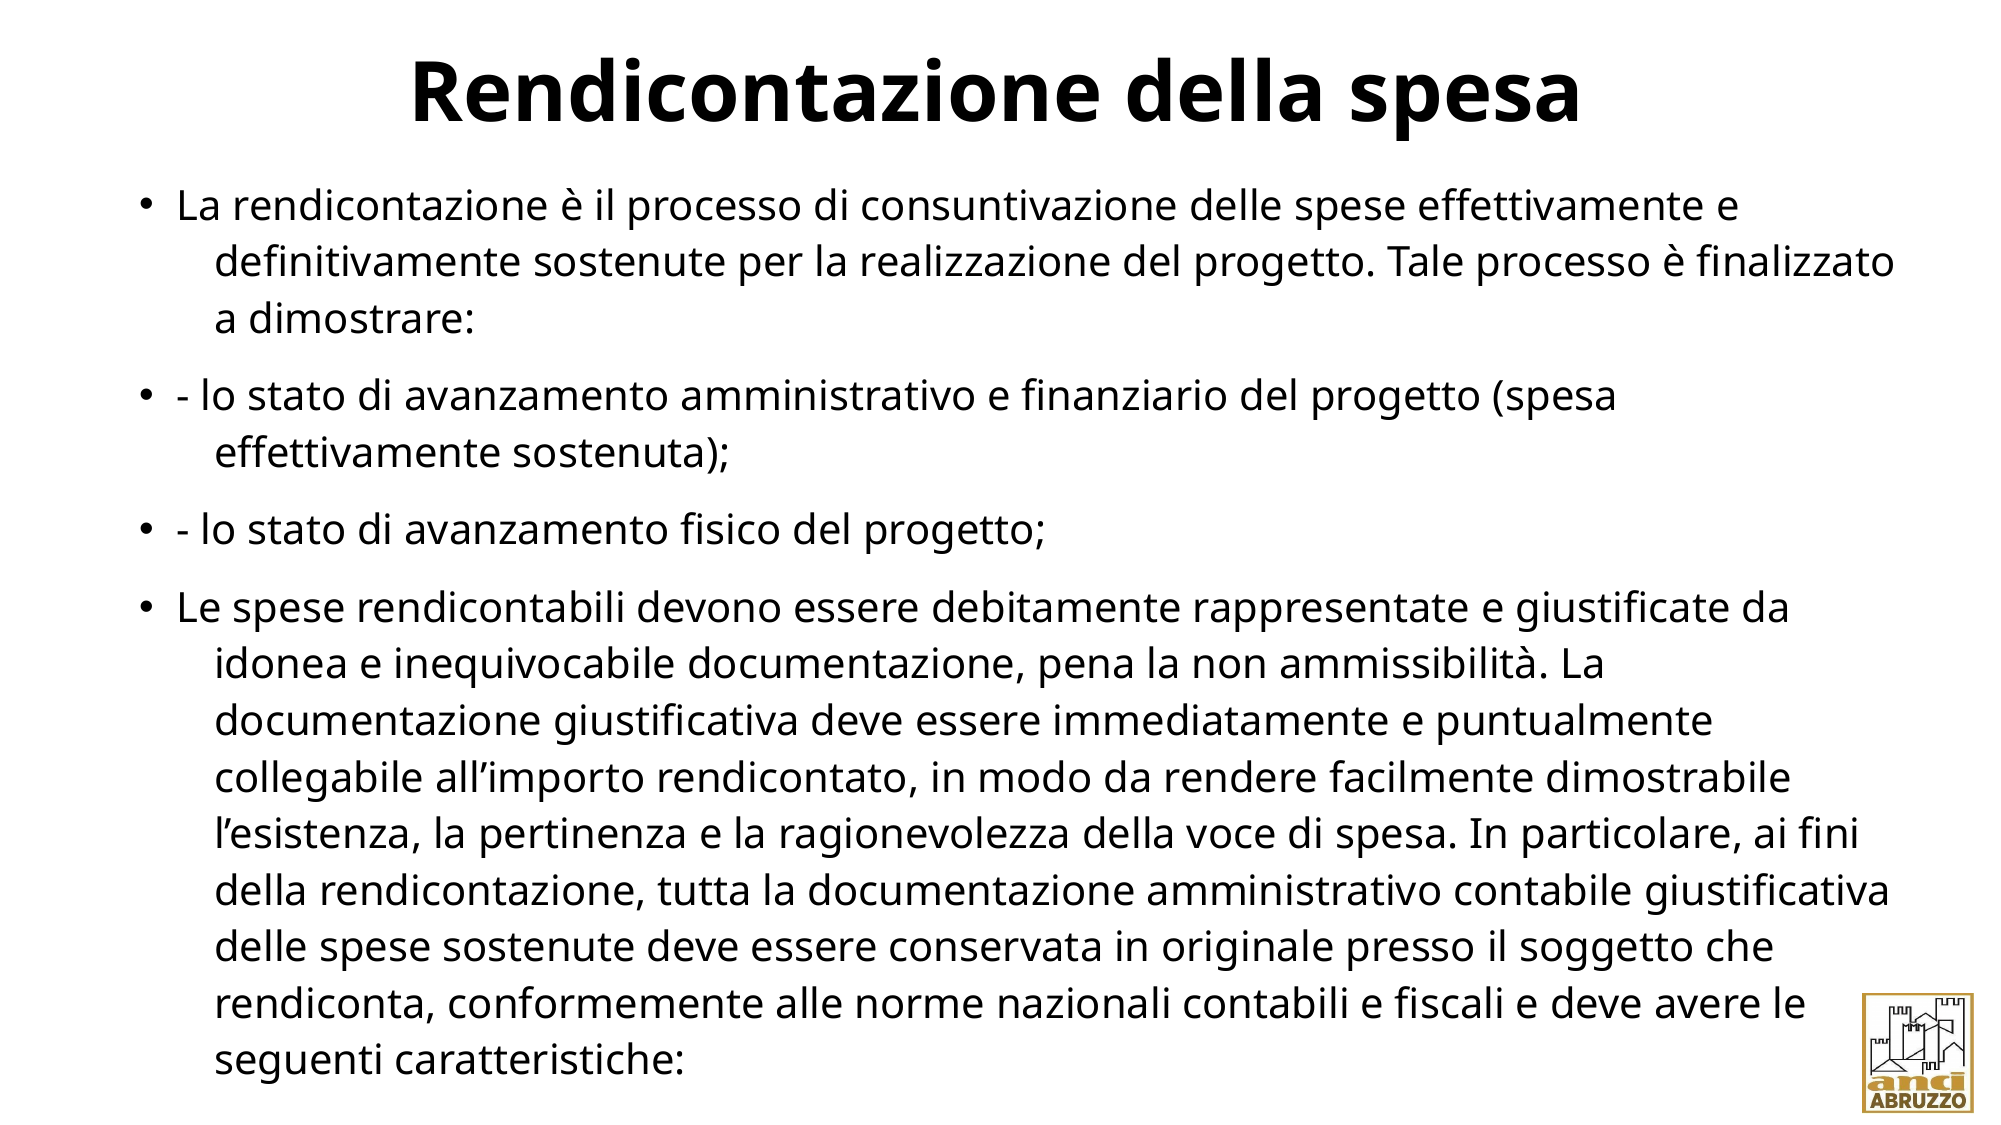

# Rendicontazione della spesa
La rendicontazione è il processo di consuntivazione delle spese effettivamente e definitivamente sostenute per la realizzazione del progetto. Tale processo è finalizzato a dimostrare:
- lo stato di avanzamento amministrativo e finanziario del progetto (spesa effettivamente sostenuta);
- lo stato di avanzamento fisico del progetto;
Le spese rendicontabili devono essere debitamente rappresentate e giustificate da idonea e inequivocabile documentazione, pena la non ammissibilità. La documentazione giustificativa deve essere immediatamente e puntualmente collegabile all’importo rendicontato, in modo da rendere facilmente dimostrabile l’esistenza, la pertinenza e la ragionevolezza della voce di spesa. In particolare, ai fini della rendicontazione, tutta la documentazione amministrativo contabile giustificativa delle spese sostenute deve essere conservata in originale presso il soggetto che rendiconta, conformemente alle norme nazionali contabili e fiscali e deve avere le seguenti caratteristiche: